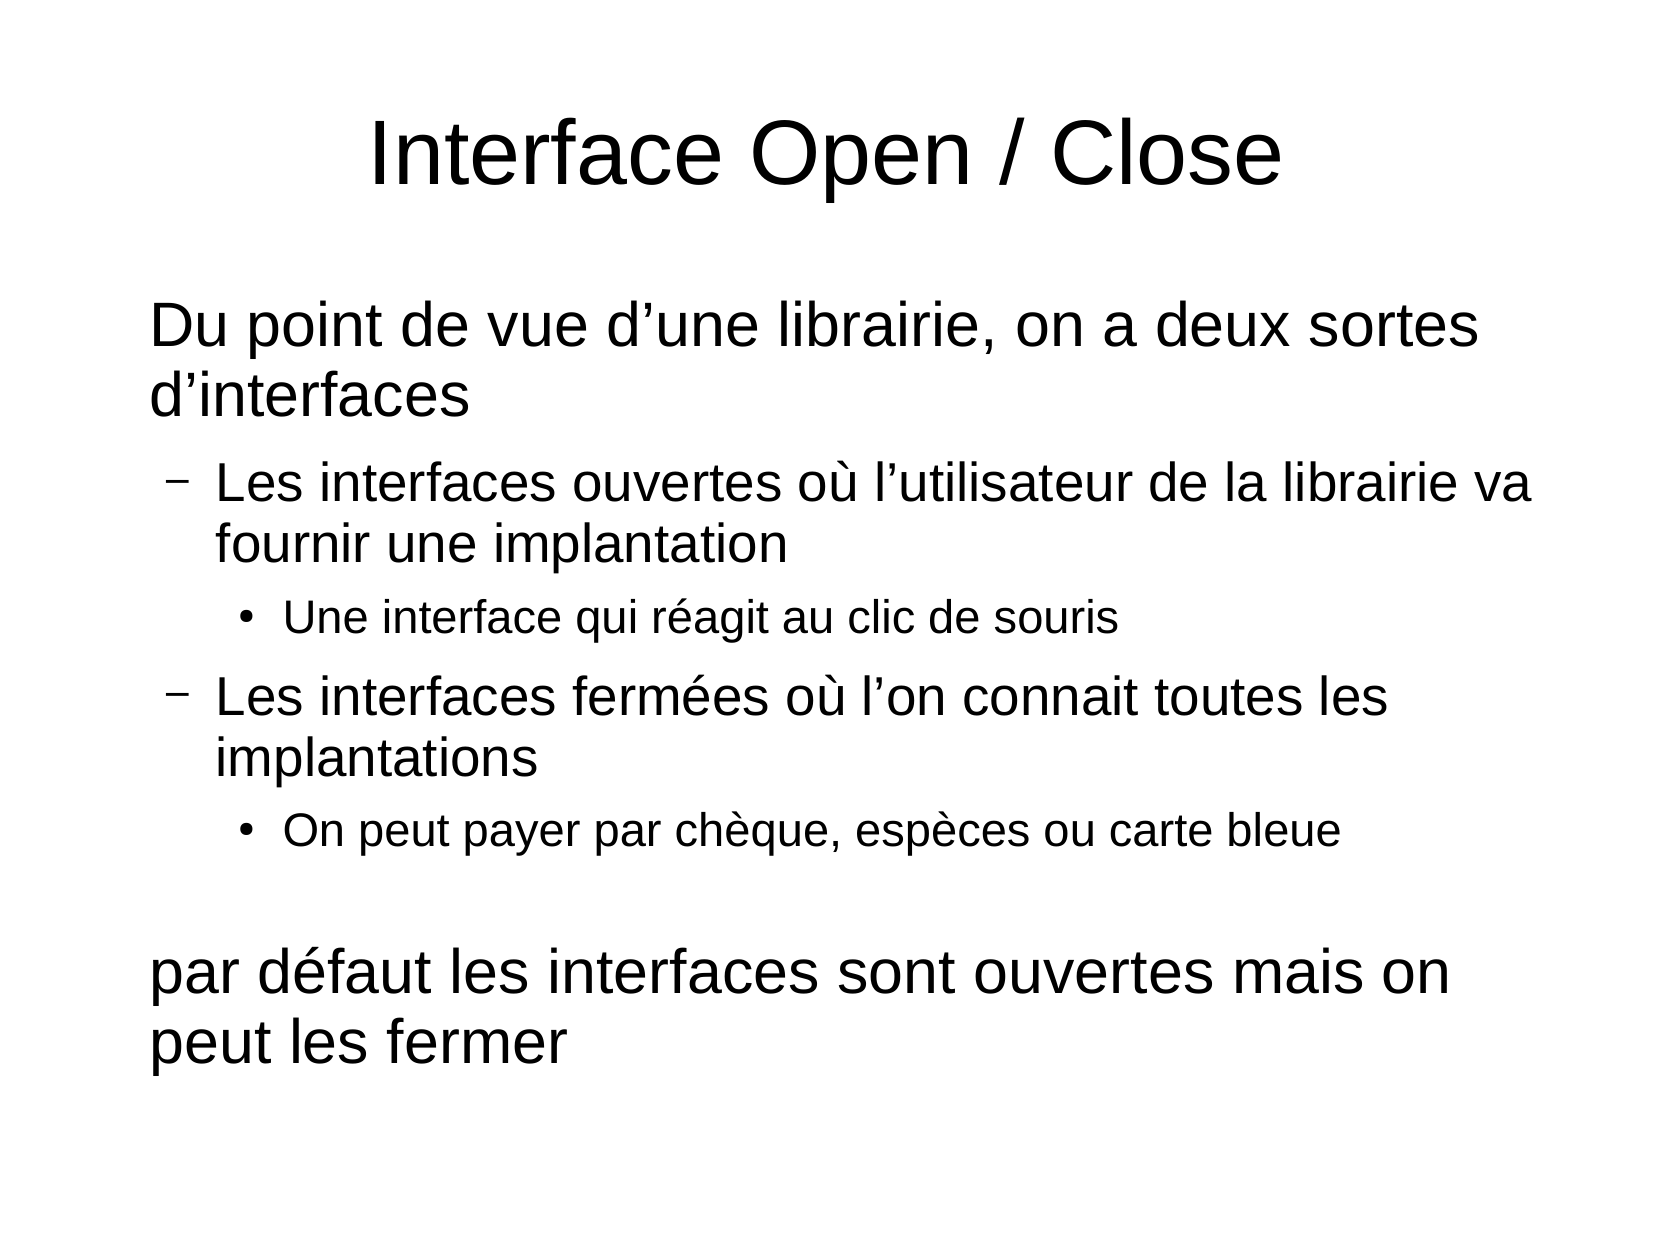

# Interface Open / Close
Du point de vue d’une librairie, on a deux sortes d’interfaces
Les interfaces ouvertes où l’utilisateur de la librairie va fournir une implantation
Une interface qui réagit au clic de souris
Les interfaces fermées où l’on connait toutes les implantations
On peut payer par chèque, espèces ou carte bleue
par défaut les interfaces sont ouvertes mais on peut les fermer